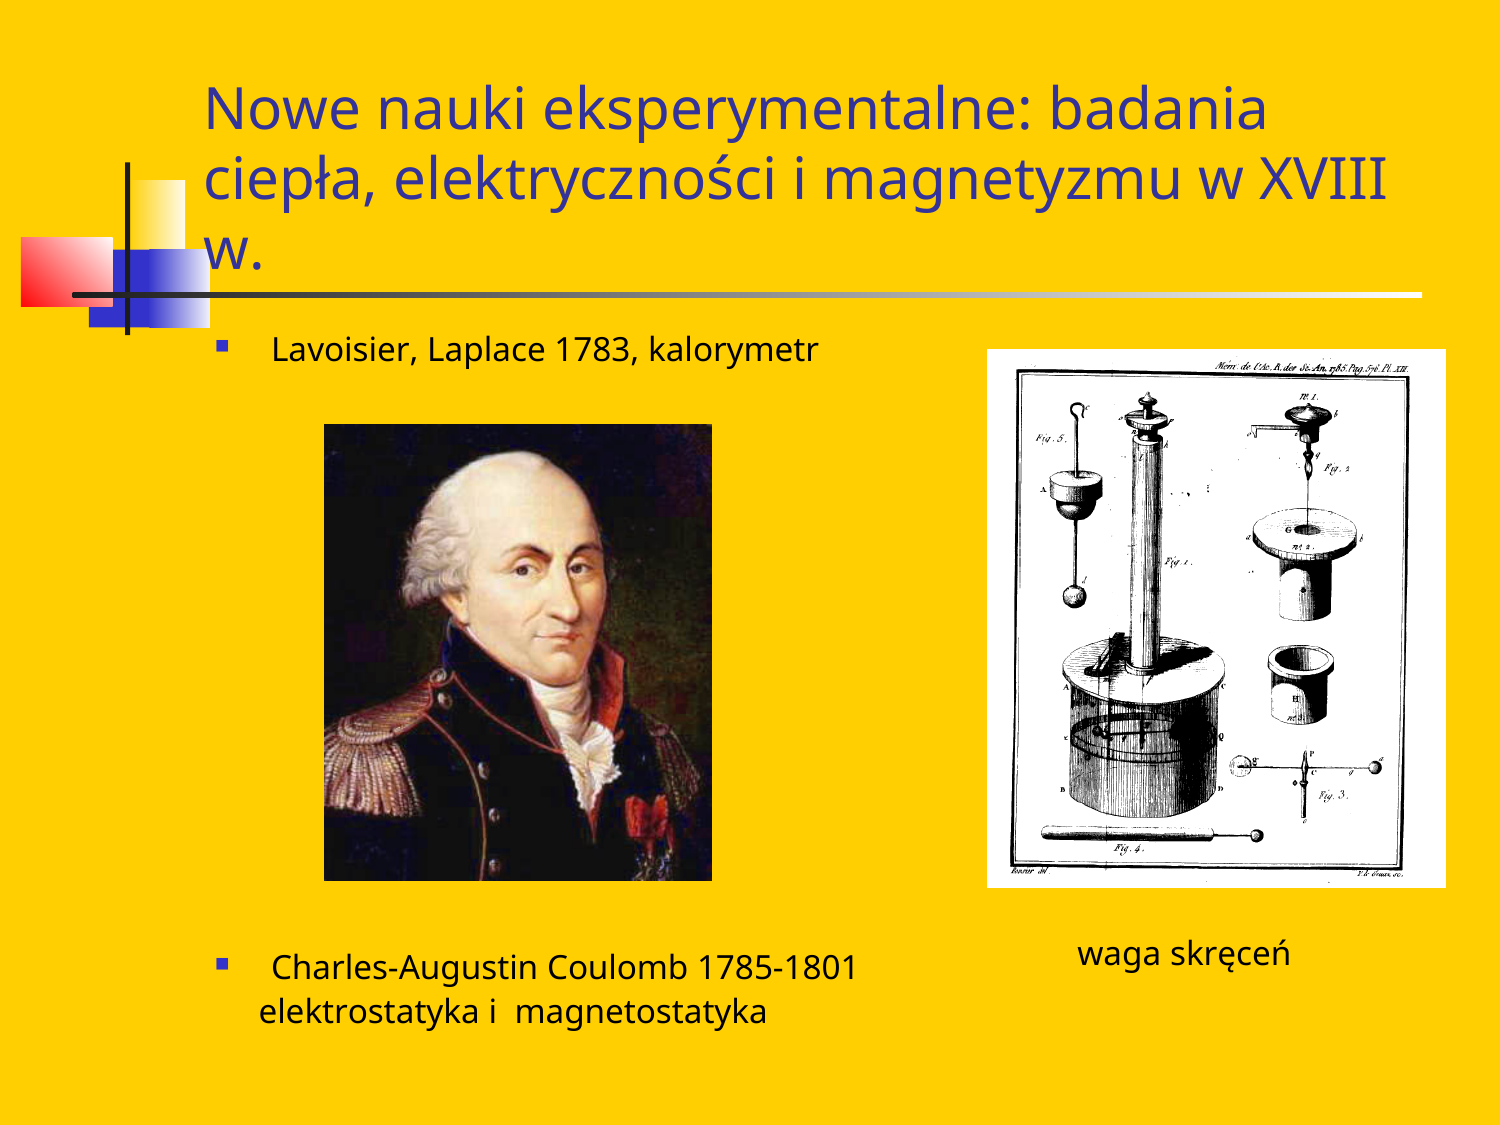

# Nowe nauki eksperymentalne: badania ciepła, elektryczności i magnetyzmu w XVIII w.
Lavoisier, Laplace 1783, kalorymetr
Charles-Augustin Coulomb 1785-1801
 elektrostatyka i magnetostatyka
waga skręceń